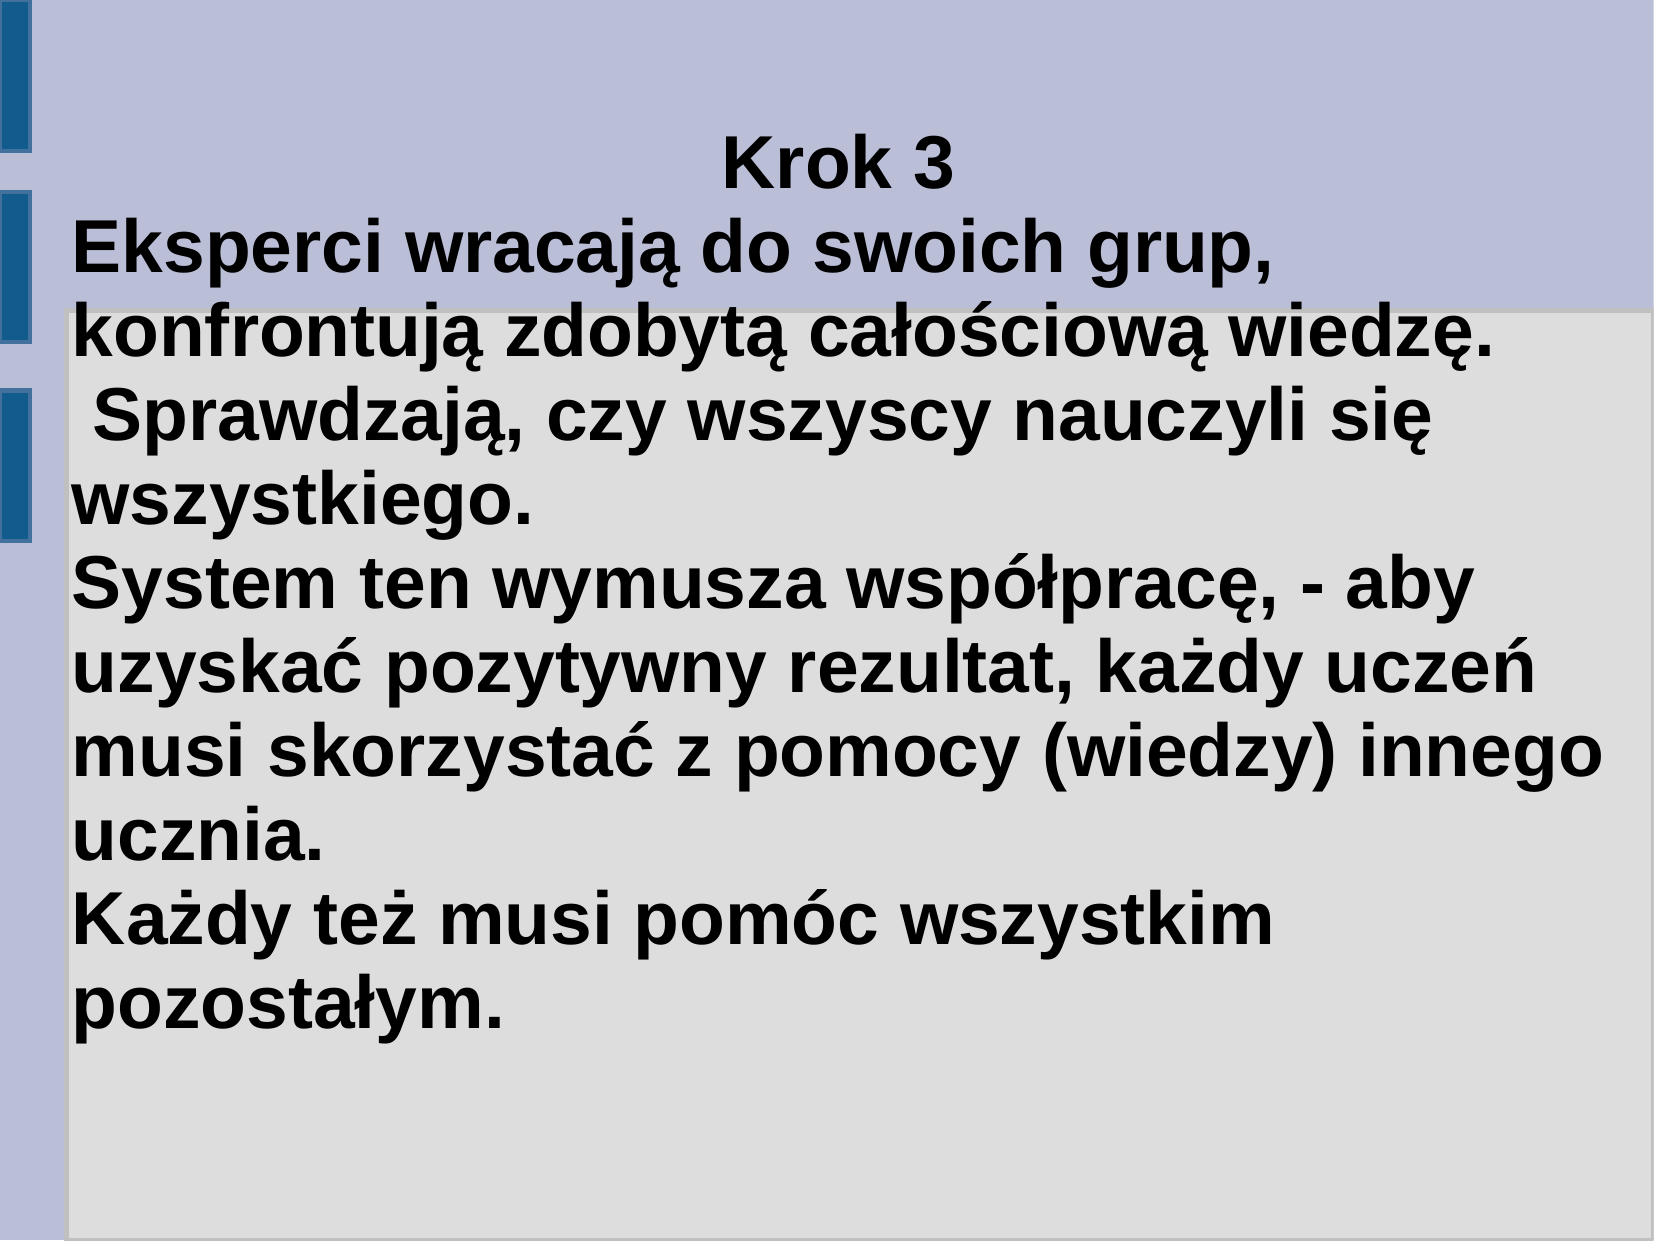

Krok 3
Eksperci wracają do swoich grup, konfrontują zdobytą całościową wiedzę.
 Sprawdzają, czy wszyscy nauczyli się wszystkiego.
System ten wymusza współpracę, - aby uzyskać pozytywny rezultat, każdy uczeń musi skorzystać z pomocy (wiedzy) innego ucznia.
Każdy też musi pomóc wszystkim pozostałym.